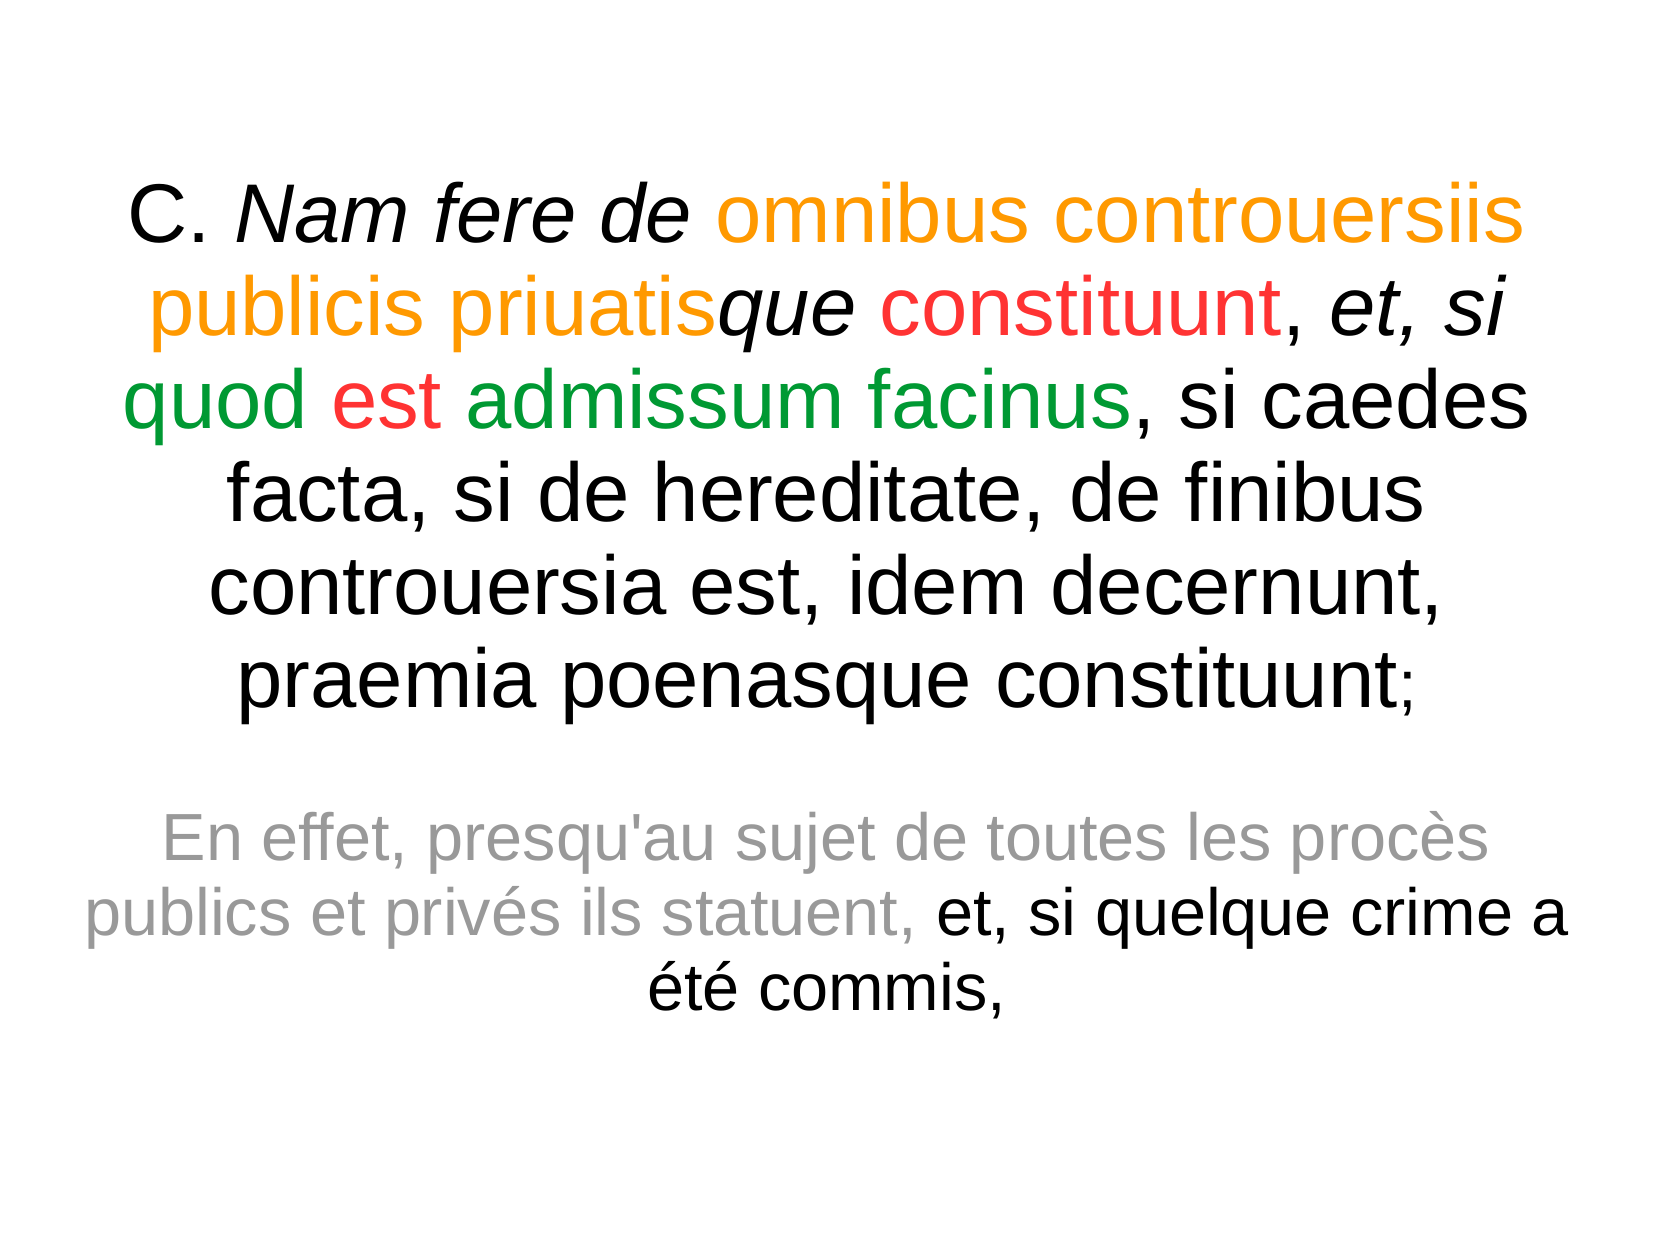

# C. Nam fere de omnibus controuersiis publicis priuatisque constituunt, et, si quod est admissum facinus, si caedes facta, si de hereditate, de finibus controuersia est, idem decernunt, praemia poenasque constituunt;
En effet, presqu'au sujet de toutes les procès publics et privés ils statuent, et, si quelque crime a été commis,